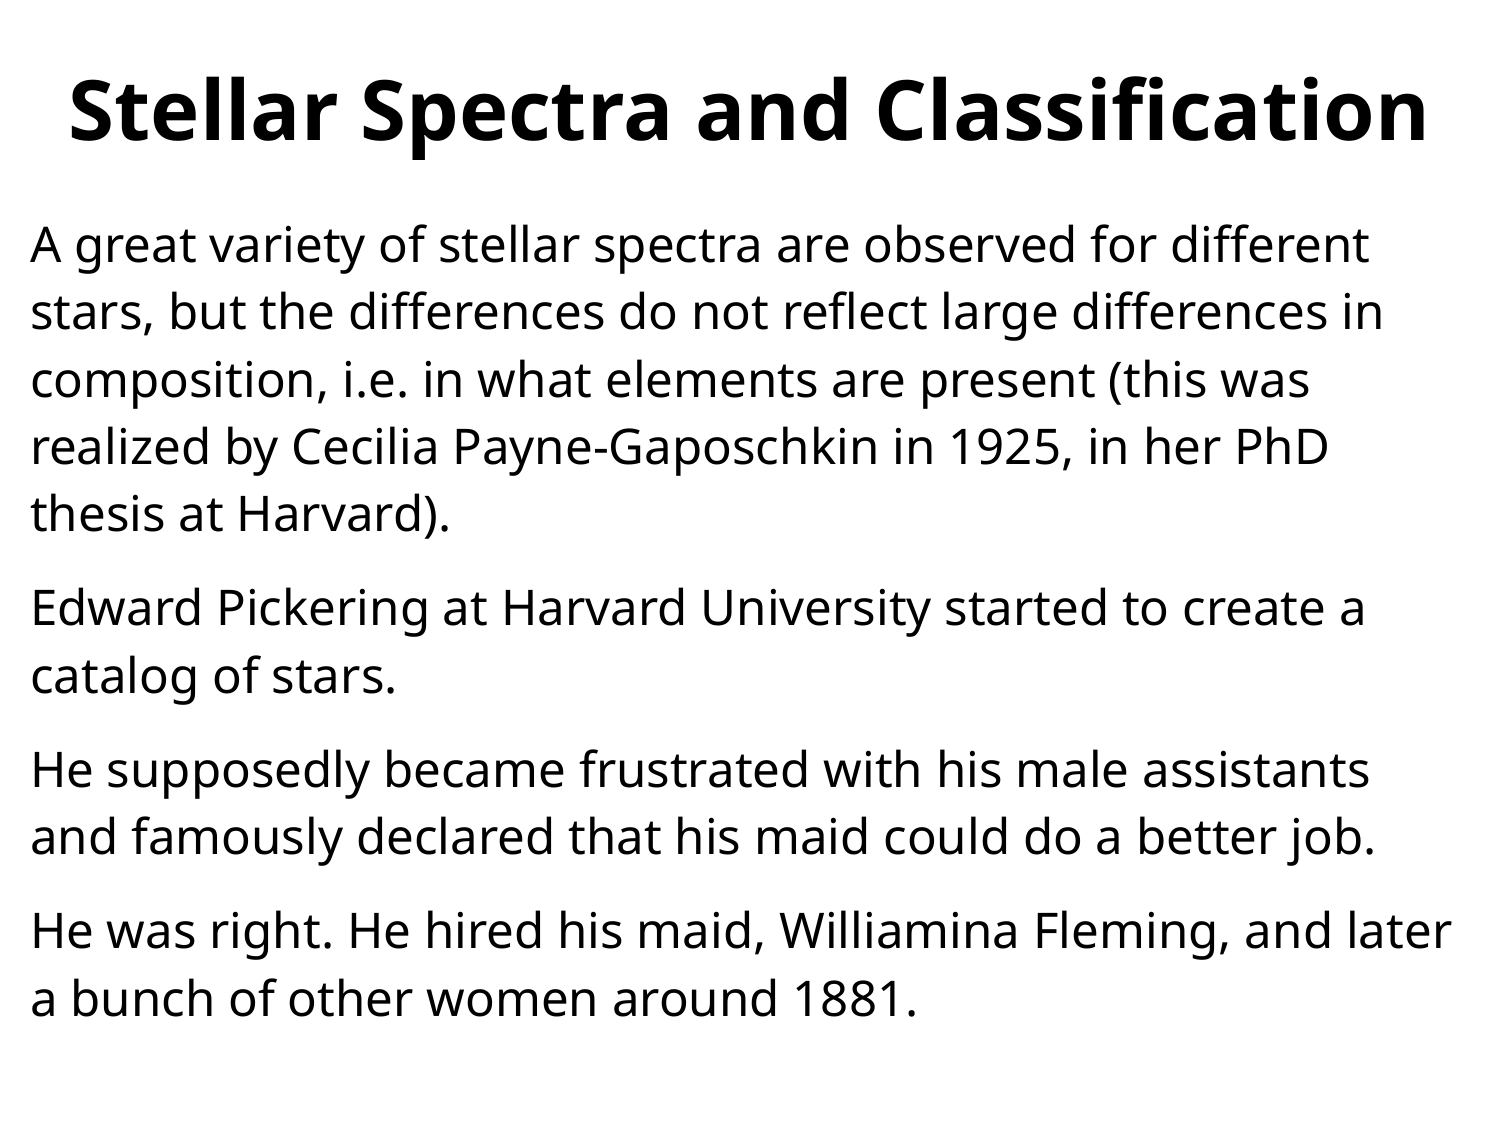

# Stellar Spectra and Classification
A great variety of stellar spectra are observed for different stars, but the differences do not reflect large differences in composition, i.e. in what elements are present (this was realized by Cecilia Payne-Gaposchkin in 1925, in her PhD thesis at Harvard).
Edward Pickering at Harvard University started to create a catalog of stars.
He supposedly became frustrated with his male assistants and famously declared that his maid could do a better job.
He was right. He hired his maid, Williamina Fleming, and later a bunch of other women around 1881.